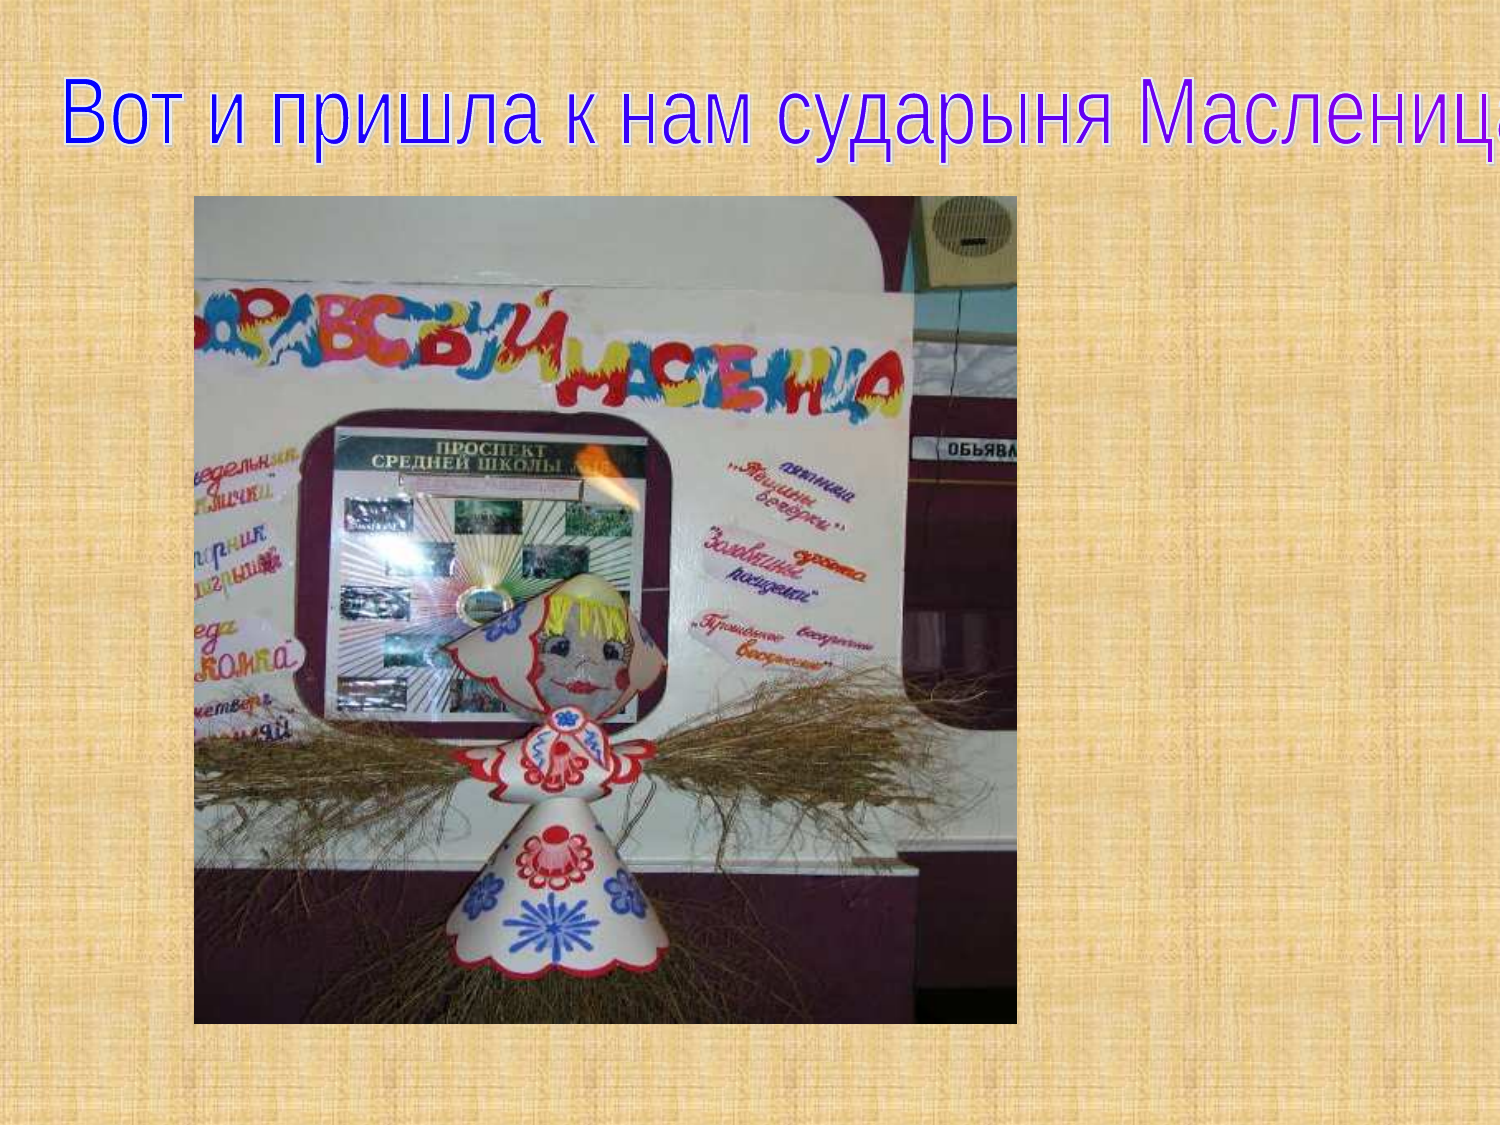

Вот и пришла к нам сударыня Масленица...